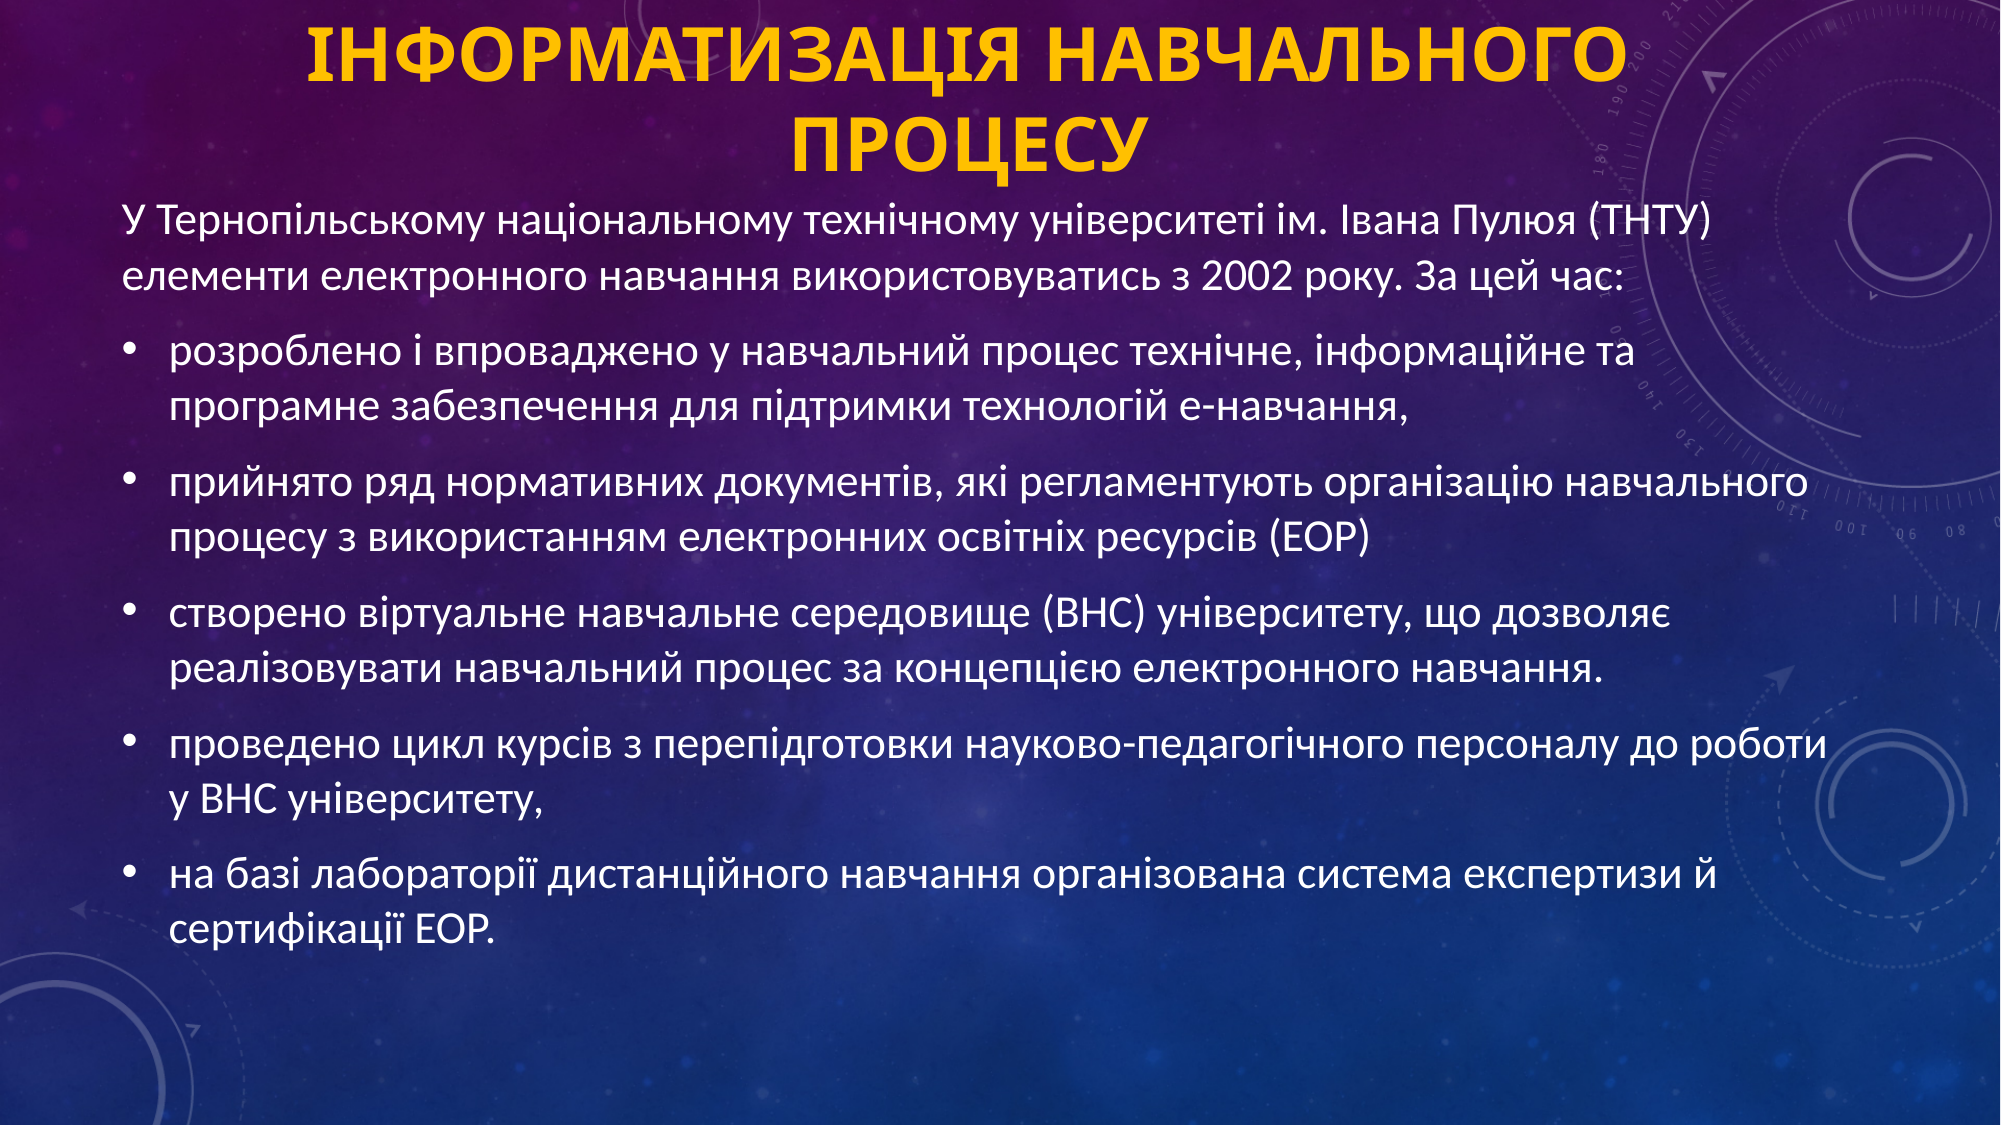

# Інформатизація навчального процесу
У Тернопільському національному технічному університеті ім. Івана Пулюя (ТНТУ) елементи електронного навчання використовуватись з 2002 року. За цей час:
розроблено і впроваджено у навчальний процес технічне, інформаційне та програмне забезпечення для підтримки технологій е-навчання,
прийнято ряд нормативних документів, які регламентують організацію навчального процесу з використанням електронних освітніх ресурсів (ЕОР)
створено віртуальне навчальне середовище (ВНС) університету, що дозволяє реалізовувати навчальний процес за концепцією електронного навчання.
проведено цикл курсів з перепідготовки науково-педагогічного персоналу до роботи у ВНС університету,
на базі лабораторії дистанційного навчання організована система експертизи й сертифікації ЕОР.